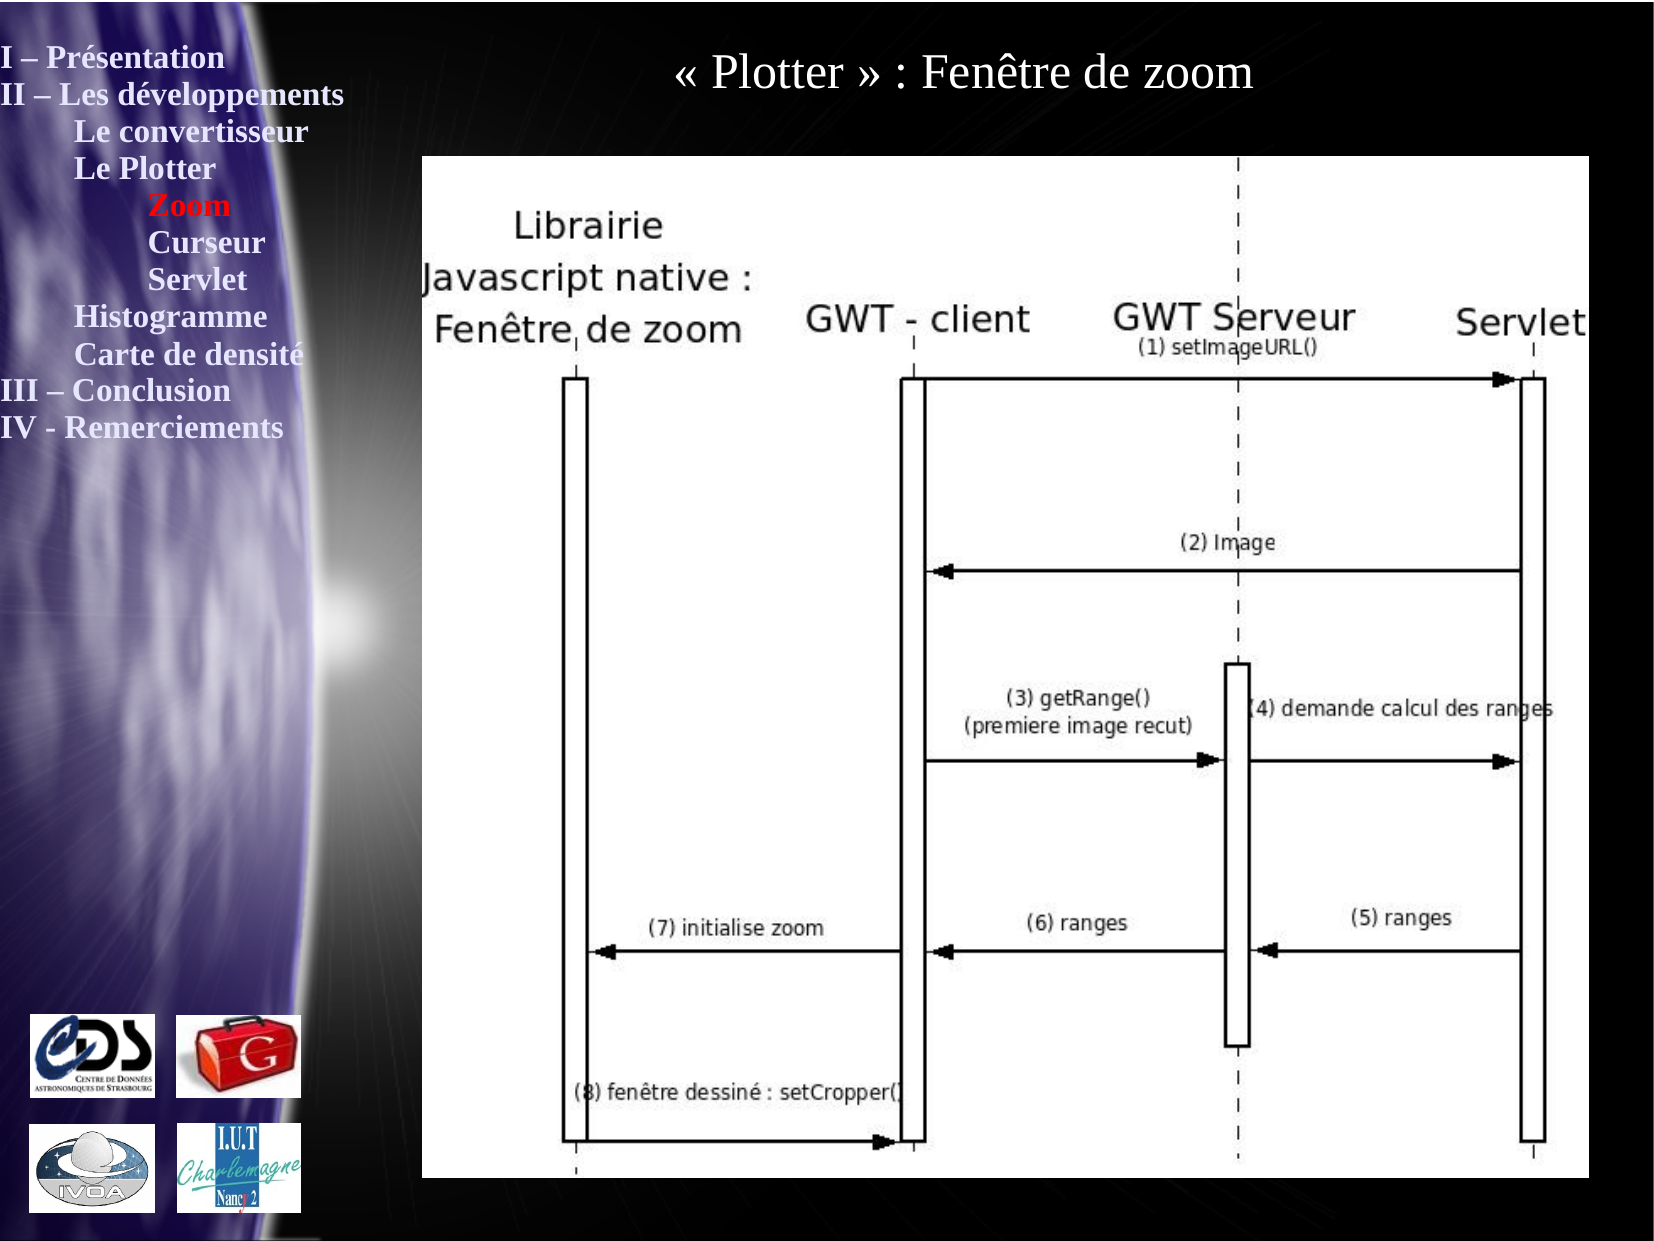

# I – Présentation II – Les développements Le convertisseur Le Plotter Zoom Curseur Servlet Histogramme Carte de densité III – Conclusion IV - Remerciements
« Plotter » : Fenêtre de zoom